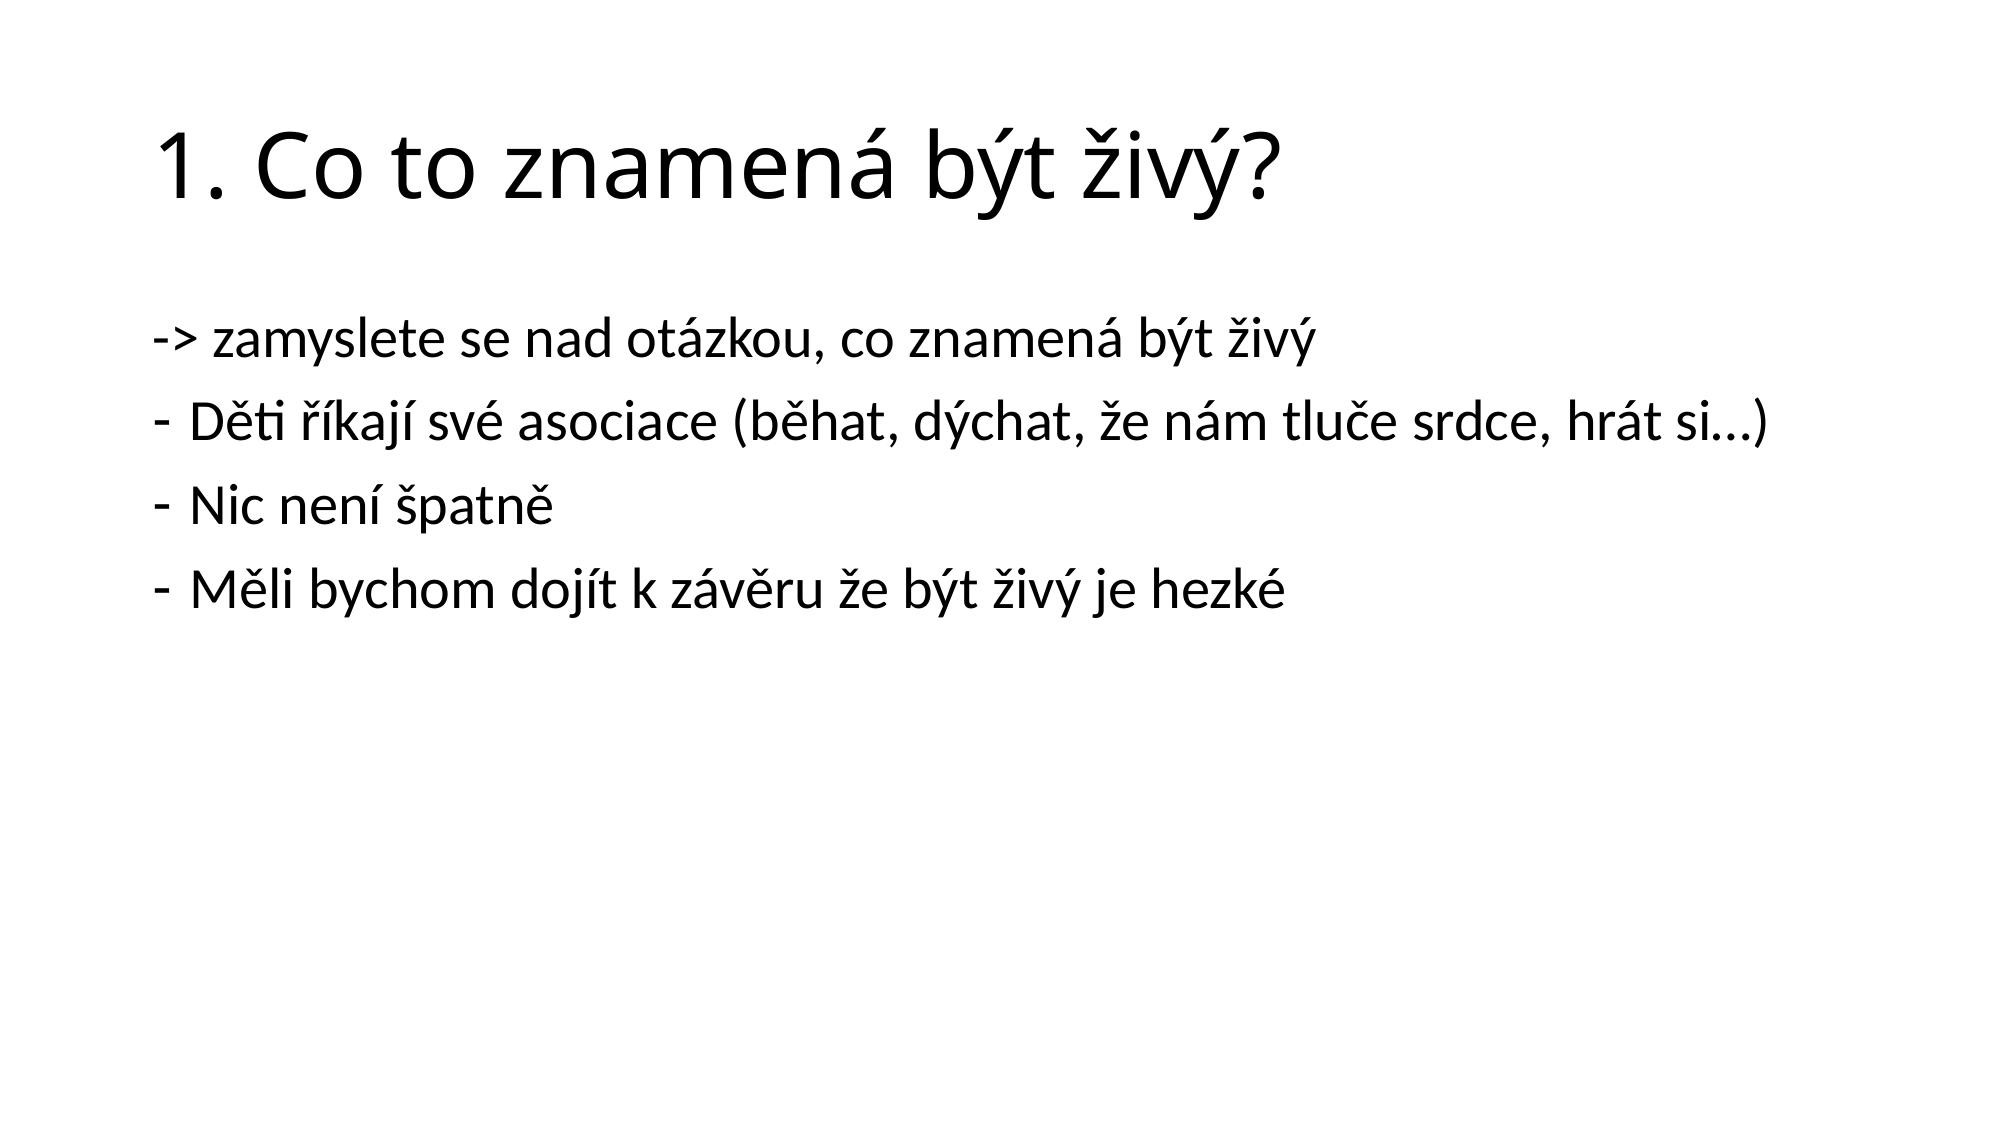

# 1. Co to znamená být živý?
-> zamyslete se nad otázkou, co znamená být živý
Děti říkají své asociace (běhat, dýchat, že nám tluče srdce, hrát si…)
Nic není špatně
Měli bychom dojít k závěru že být živý je hezké